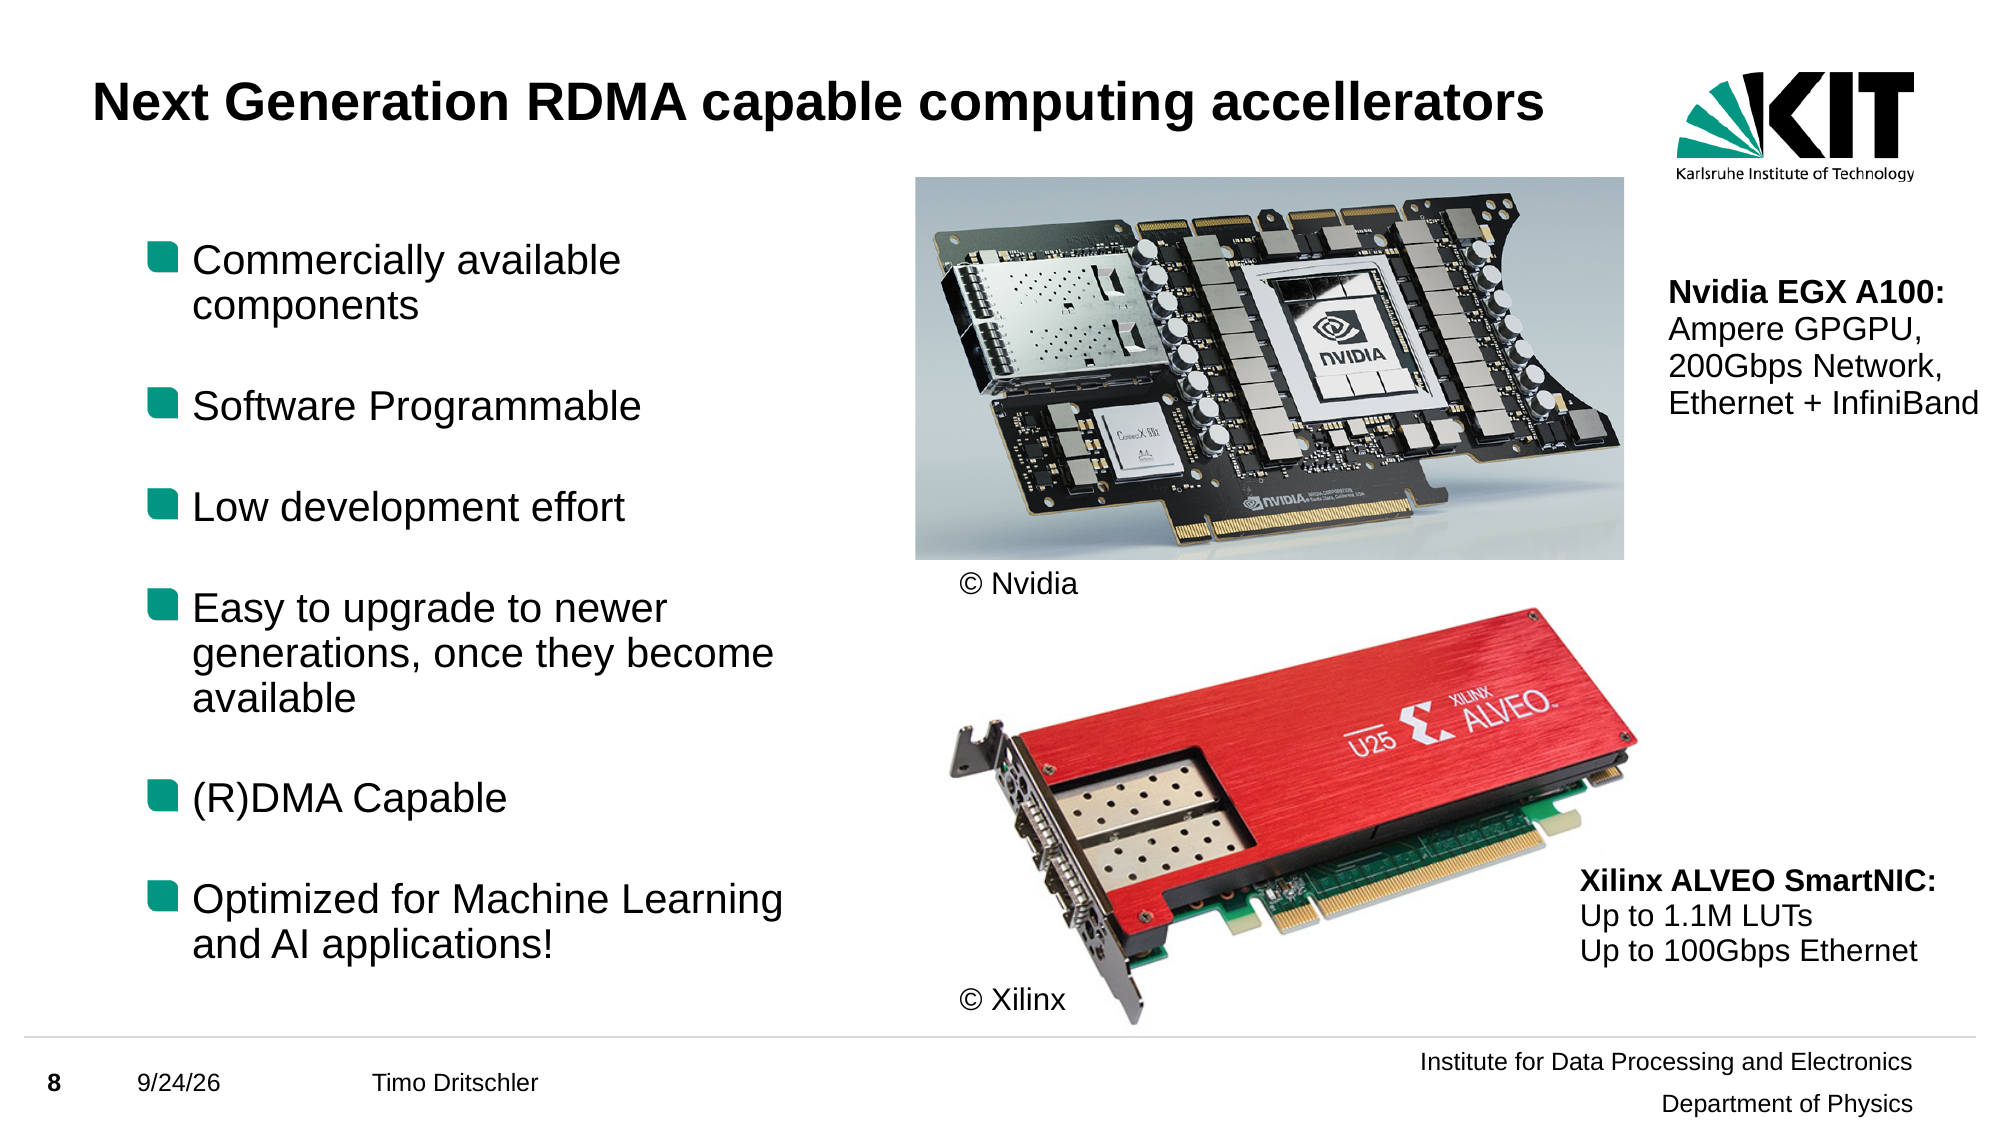

# Next Generation RDMA capable computing accellerators
Commercially available components
Software Programmable
Low development effort
Easy to upgrade to newer generations, once they become available
(R)DMA Capable
Optimized for Machine Learning and AI applications!
Nvidia EGX A100:
Ampere GPGPU,
200Gbps Network,
Ethernet + InfiniBand
© Nvidia
Xilinx ALVEO SmartNIC:
Up to 1.1M LUTs
Up to 100Gbps Ethernet
© Xilinx